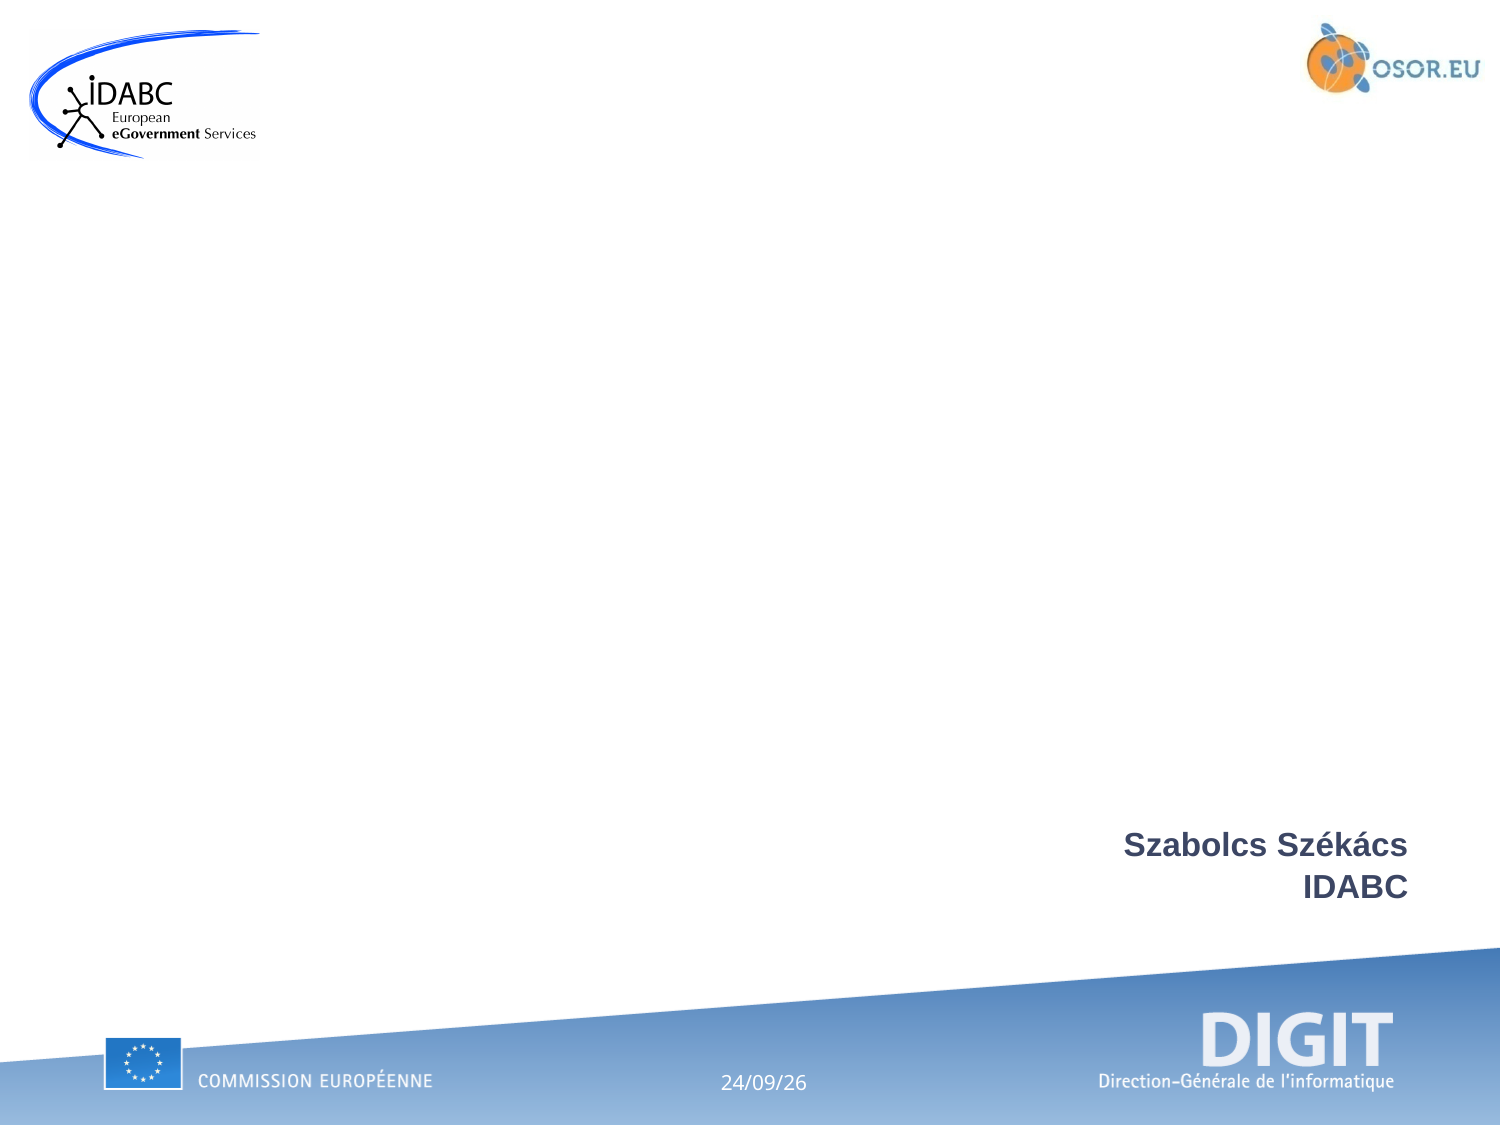

# OSOR.eu a FLOSS megoldások európai közigazgatásban való elterjedését segítő platform.
Szabolcs Székács
IDABC